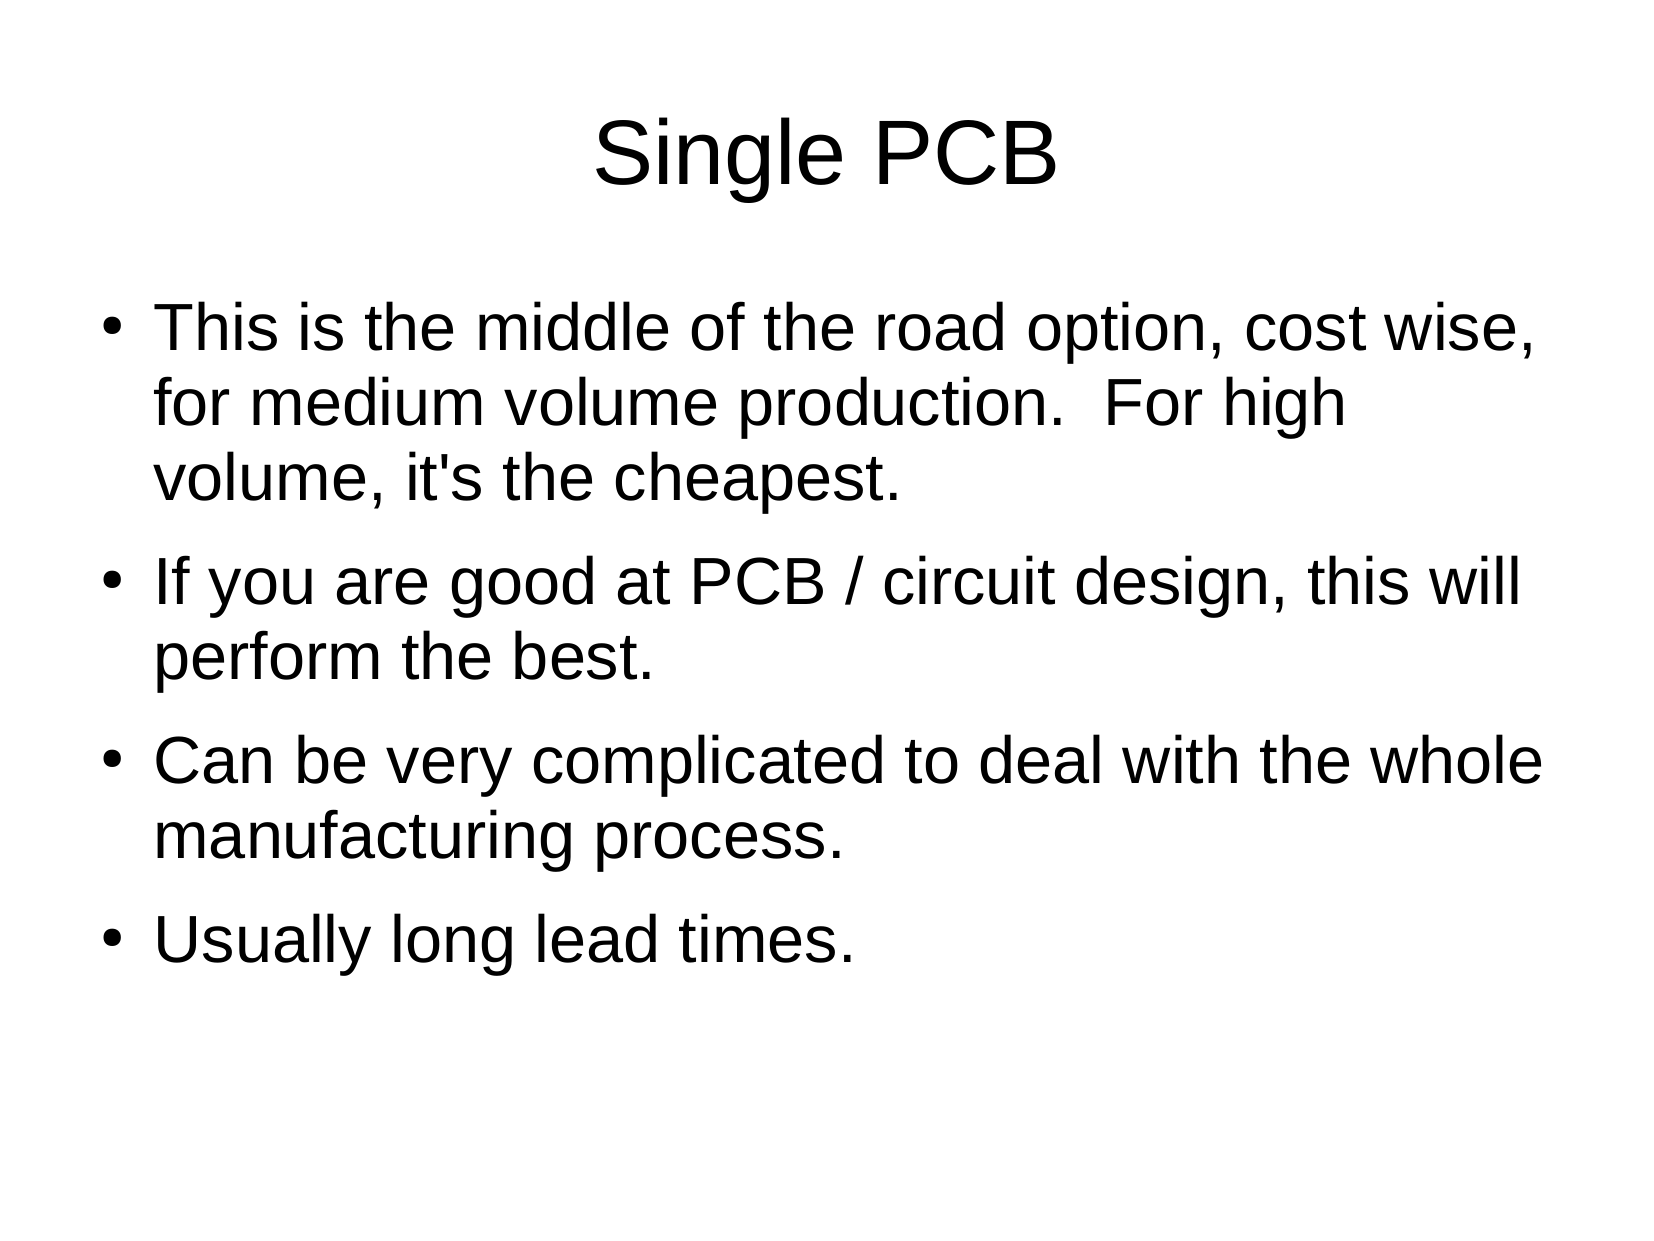

# Single PCB
This is the middle of the road option, cost wise, for medium volume production. For high volume, it's the cheapest.
If you are good at PCB / circuit design, this will perform the best.
Can be very complicated to deal with the whole manufacturing process.
Usually long lead times.